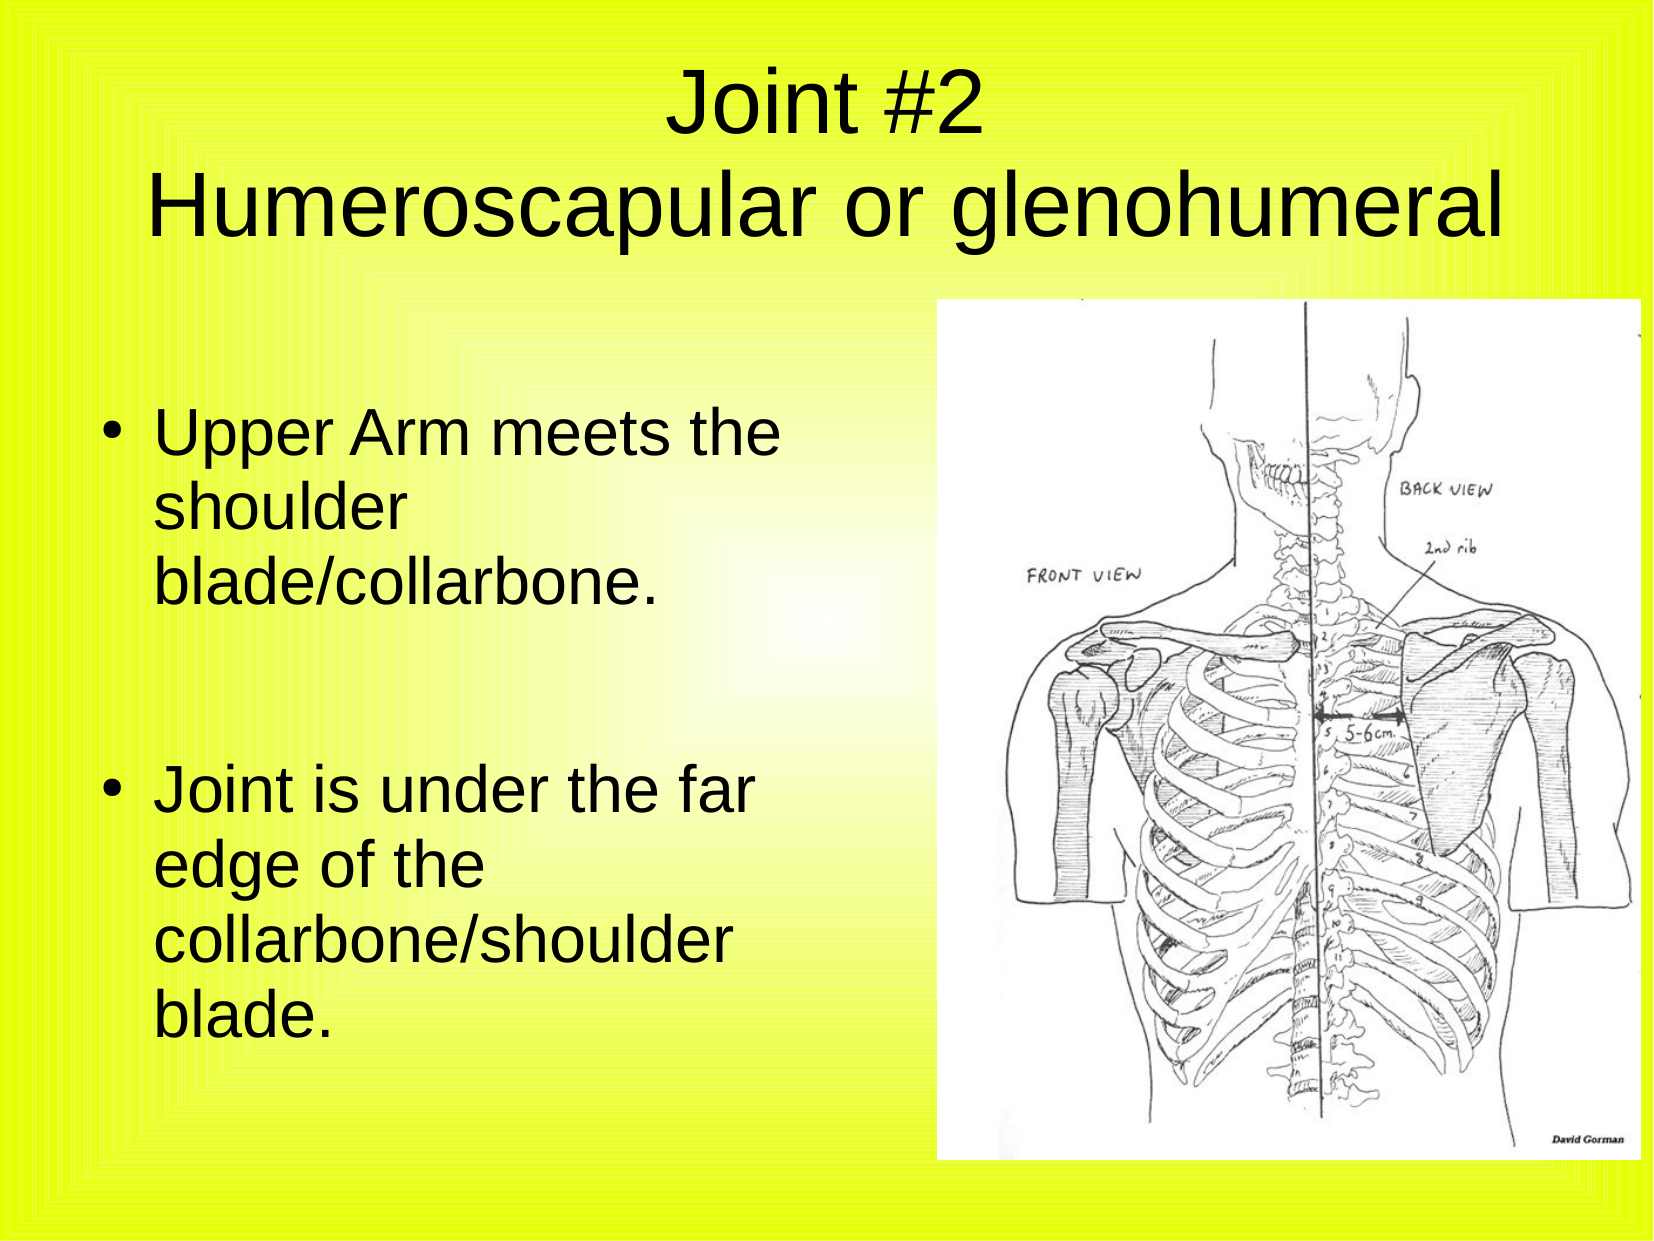

# Joint #2 Humeroscapular or glenohumeral
Upper Arm meets the shoulder blade/collarbone.
Joint is under the far edge of the collarbone/shoulder blade.